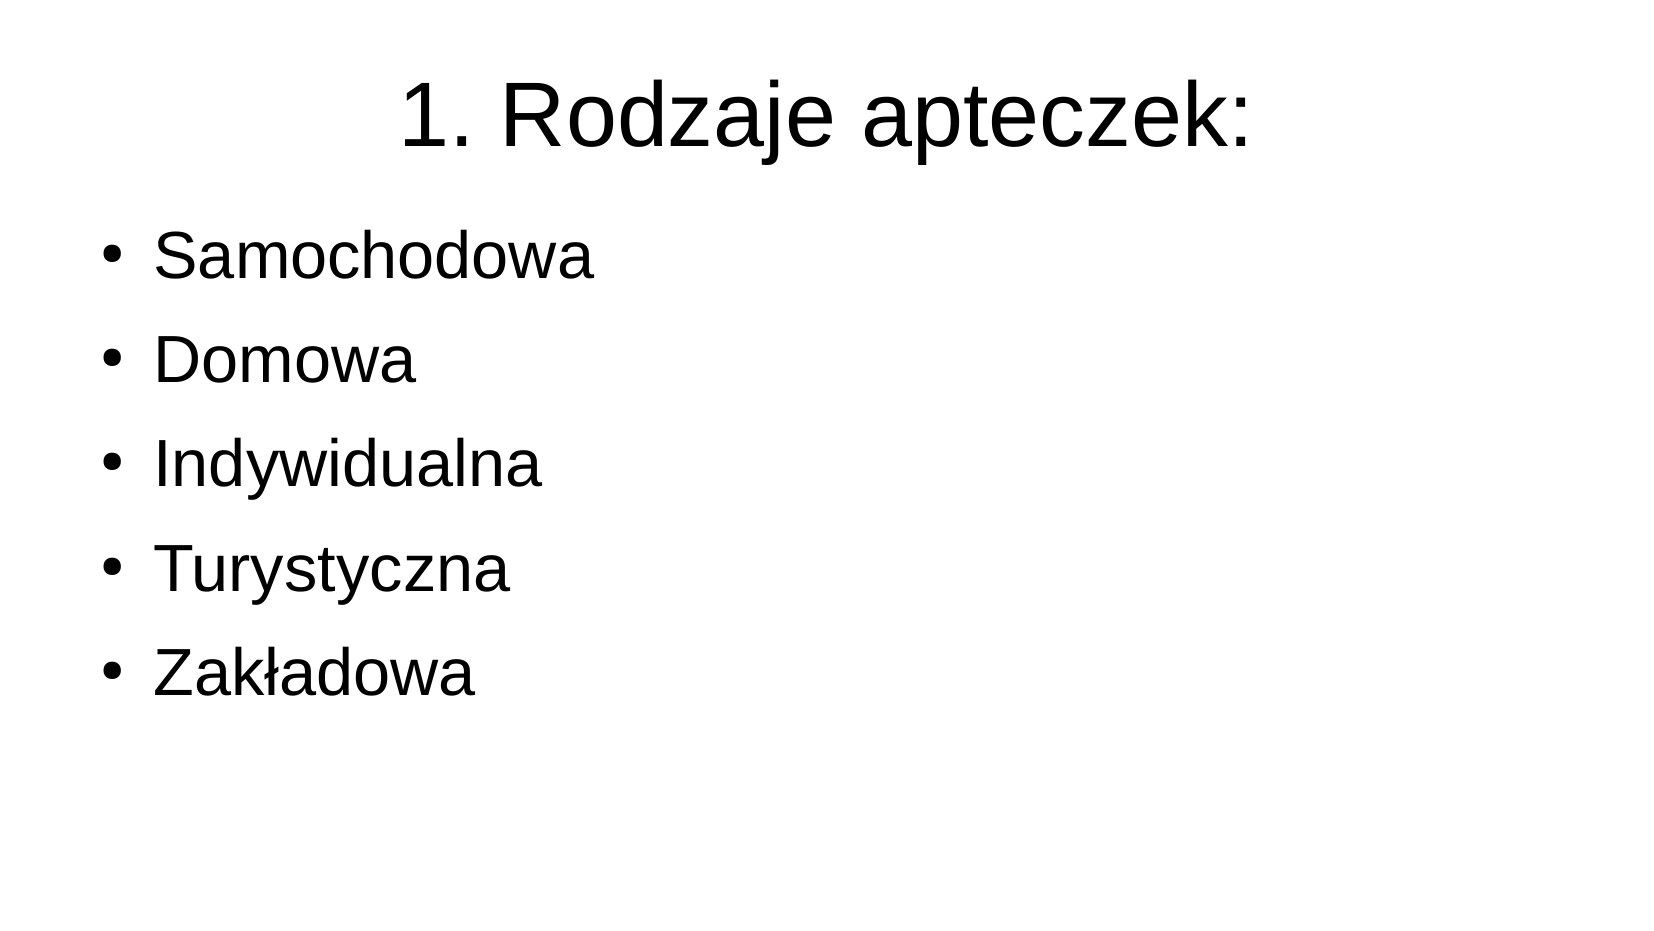

# 1. Rodzaje apteczek:
Samochodowa
Domowa
Indywidualna
Turystyczna
Zakładowa